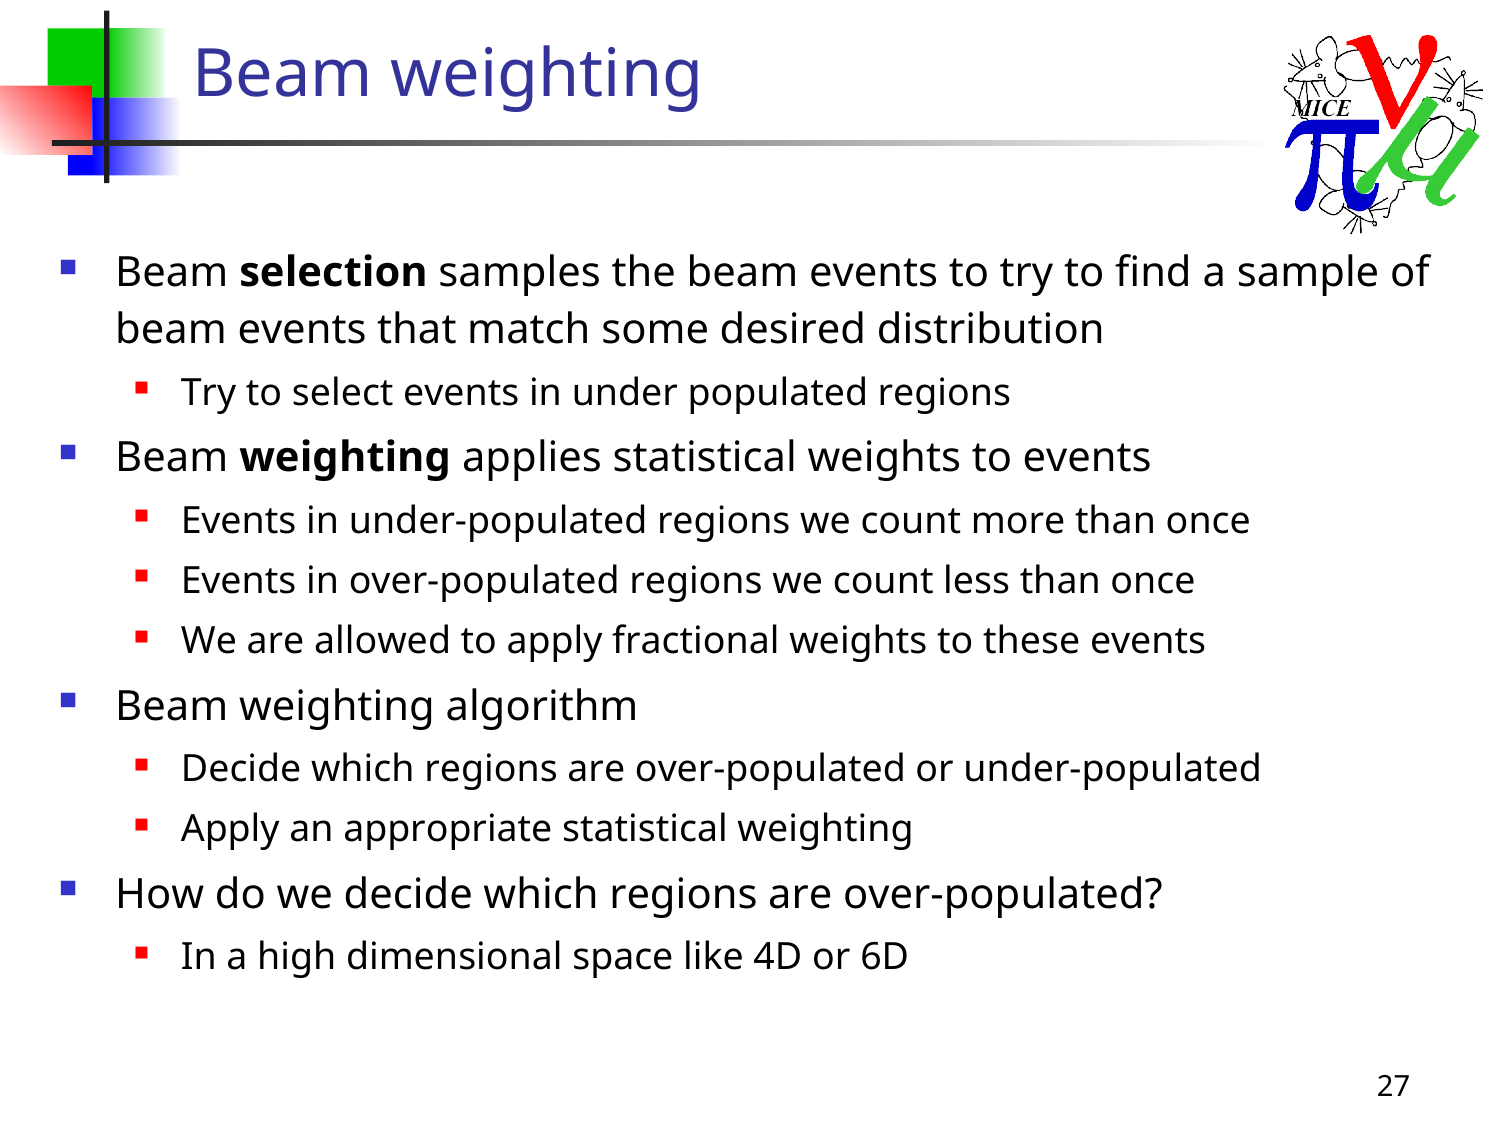

# Beam weighting
Beam selection samples the beam events to try to find a sample of beam events that match some desired distribution
Try to select events in under populated regions
Beam weighting applies statistical weights to events
Events in under-populated regions we count more than once
Events in over-populated regions we count less than once
We are allowed to apply fractional weights to these events
Beam weighting algorithm
Decide which regions are over-populated or under-populated
Apply an appropriate statistical weighting
How do we decide which regions are over-populated?
In a high dimensional space like 4D or 6D
27